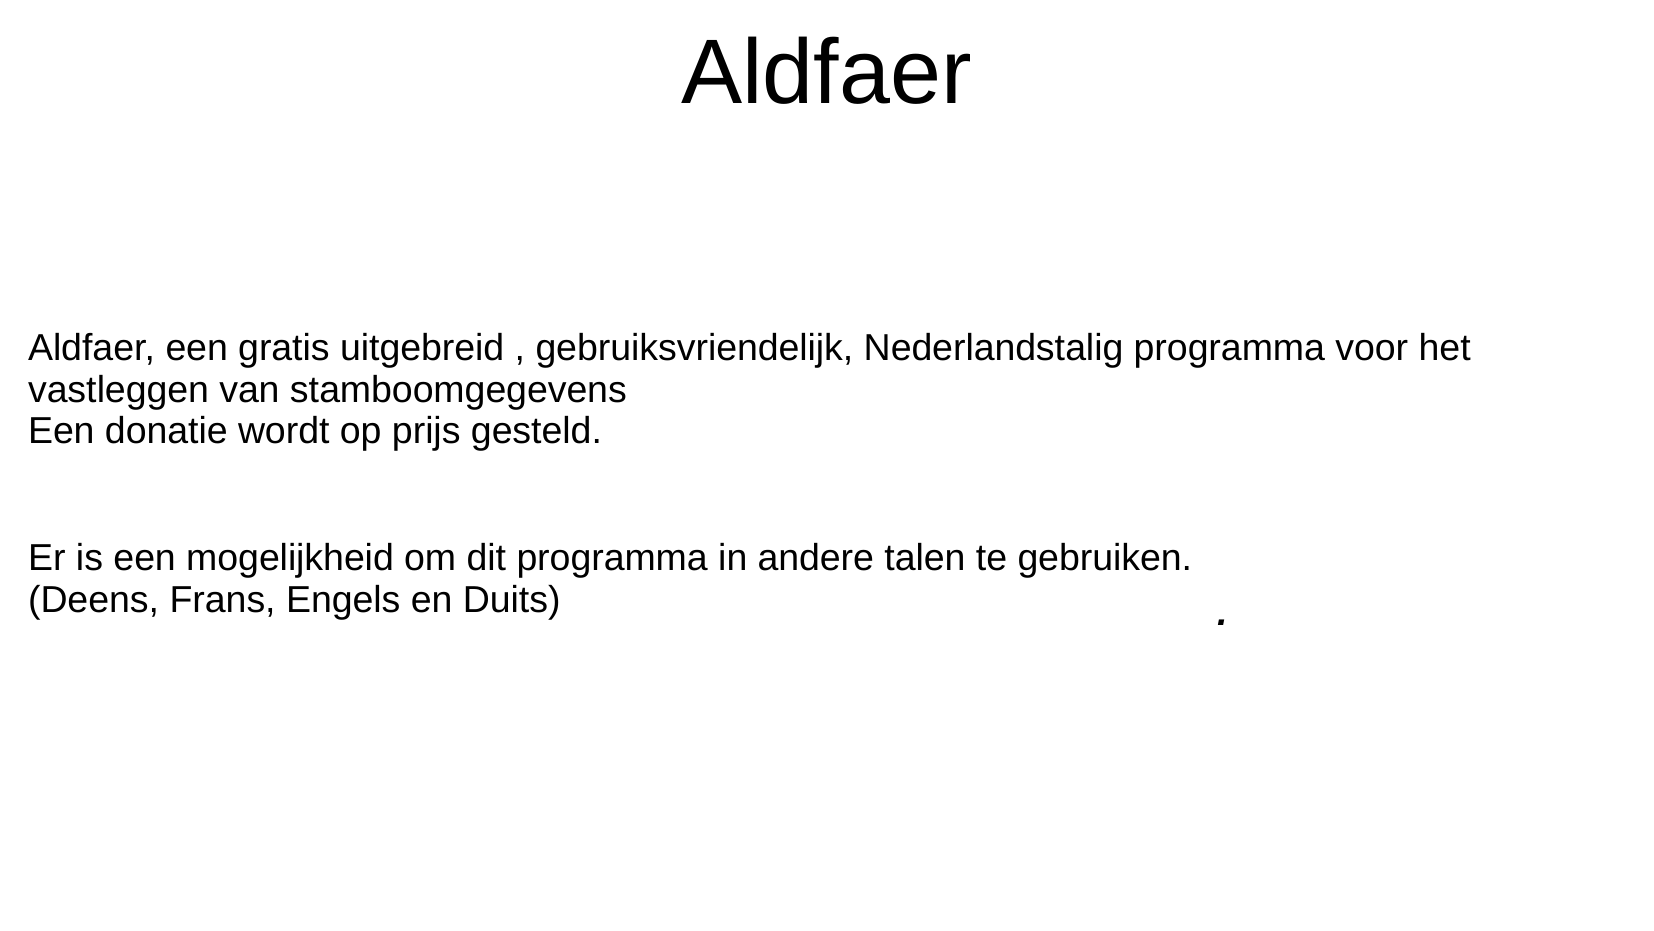

# Aldfaer
Aldfaer, een gratis uitgebreid , gebruiksvriendelijk, Nederlandstalig programma voor het vastleggen van stamboomgegevens
Een donatie wordt op prijs gesteld.
Er is een mogelijkheid om dit programma in andere talen te gebruiken.
(Deens, Frans, Engels en Duits)
.